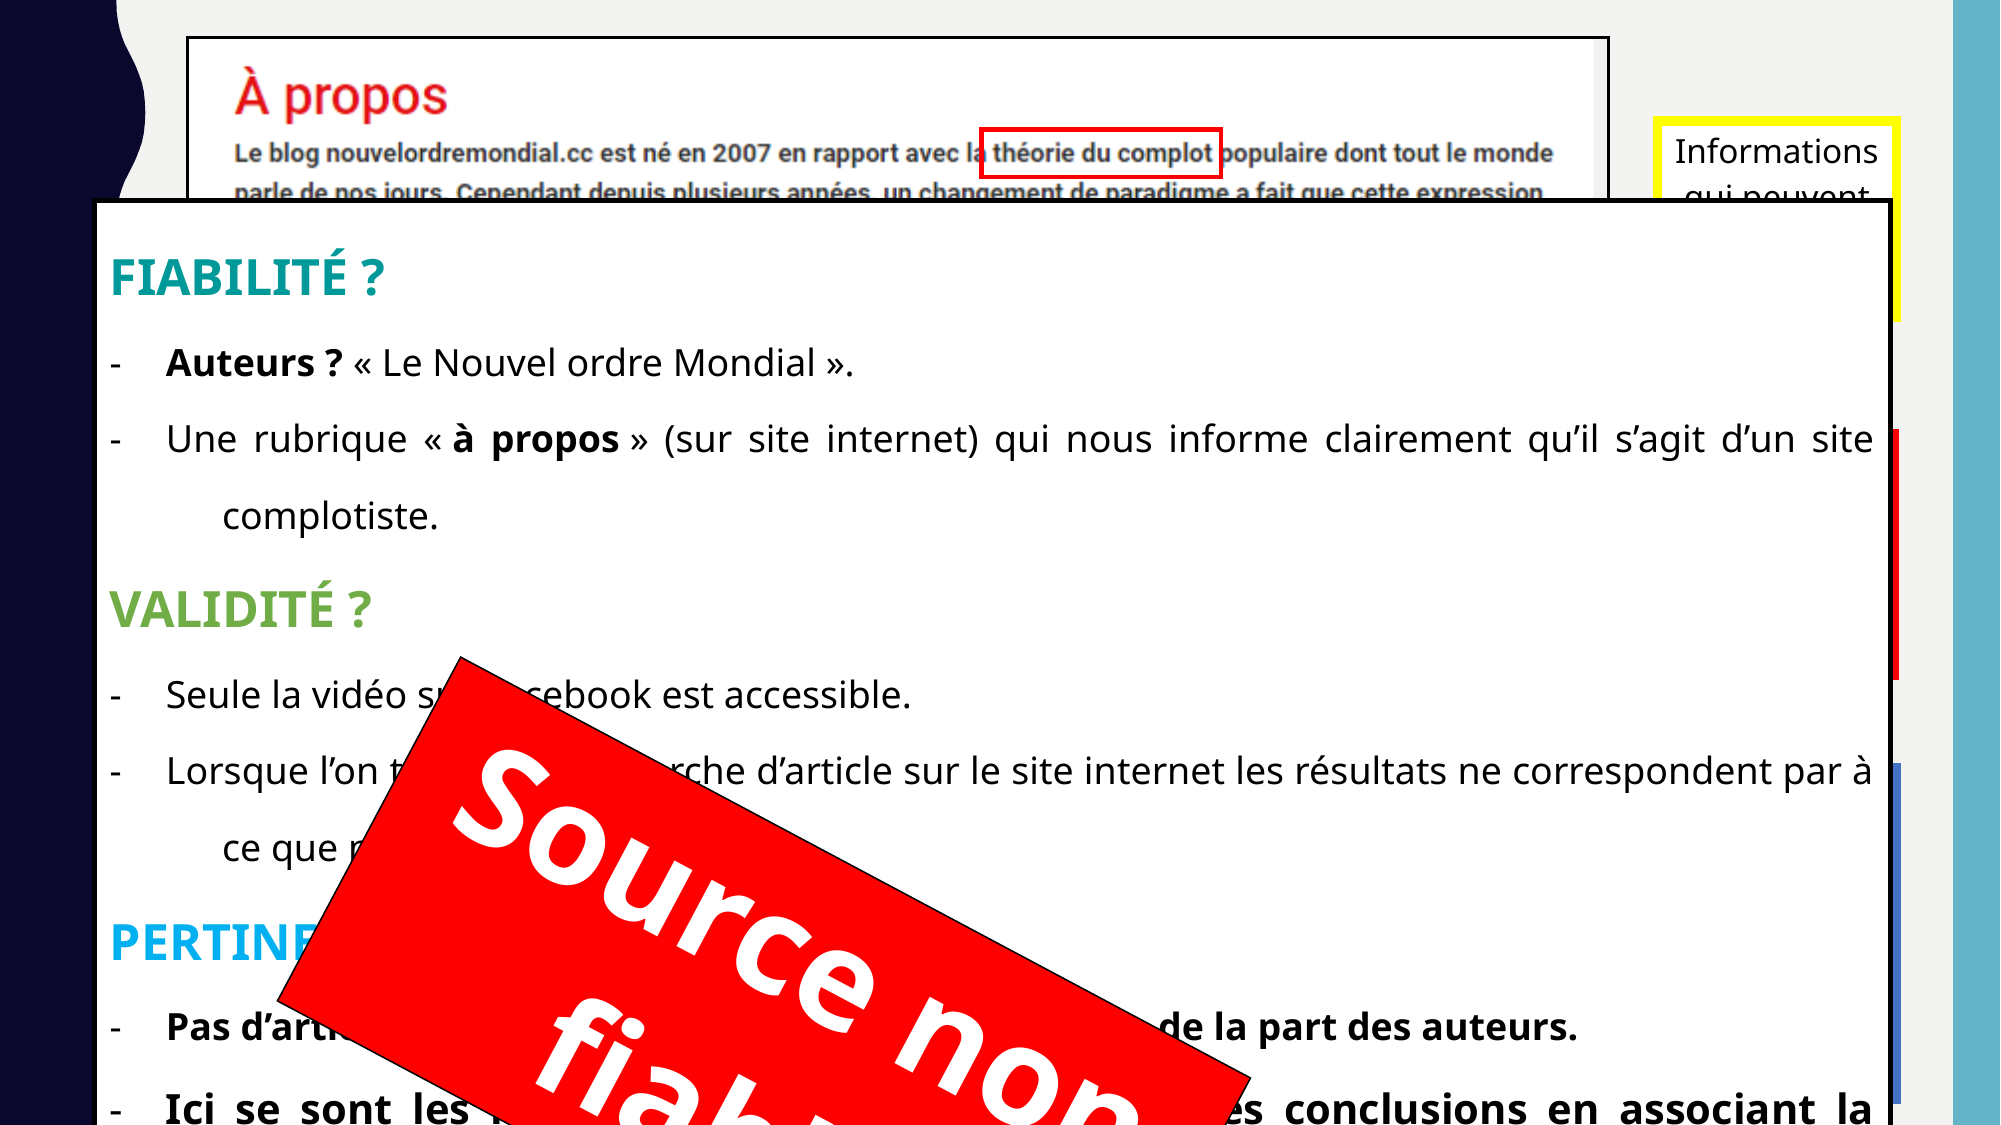

Informations qui peuvent mettre en confiance
FIABILITÉ ?
Auteurs ? « Le Nouvel ordre Mondial ».
Une rubrique « à propos » (sur site internet) qui nous informe clairement qu’il s’agit d’un site complotiste.
VALIDITÉ ?
Seule la vidéo sur Facebook est accessible.
Lorsque l’on tente une recherche d’article sur le site internet les résultats ne correspondent par à ce que nous recherchons.
PERTINENCE ?
Pas d’article donc pas de traitement de l’information de la part des auteurs.
Ici se sont les internautes qui tirent leurs propres conclusions en associant la vidéo à son titre.
Informations qui mettent en doute la légitimité du site
Informations qui pourraient être vérifiées pour pousser un peu plus l’expertise
Source non fiable